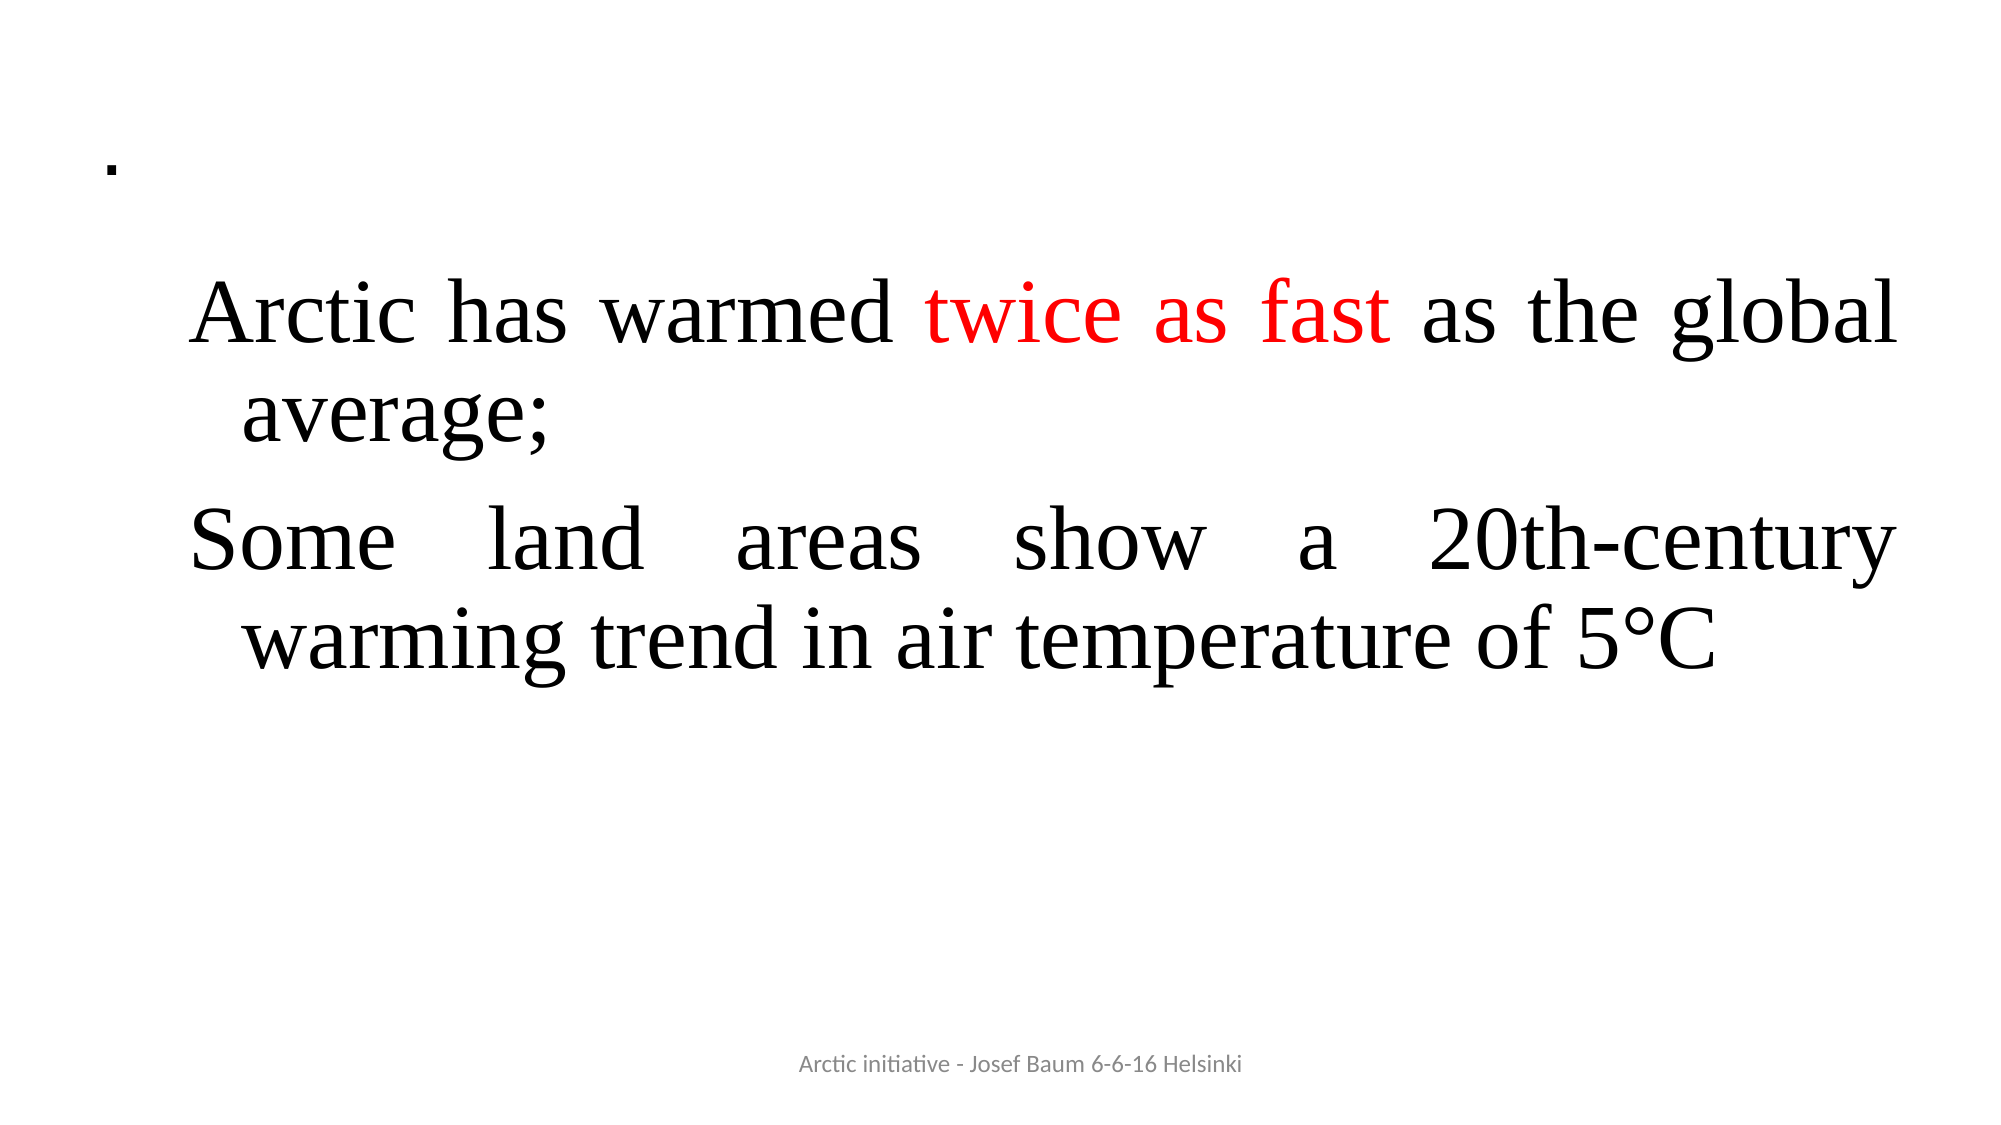

# .
Arctic has warmed twice as fast as the global average;
Some land areas show a 20th-century warming trend in air temperature of 5°C
Arctic initiative - Josef Baum 6-6-16 Helsinki